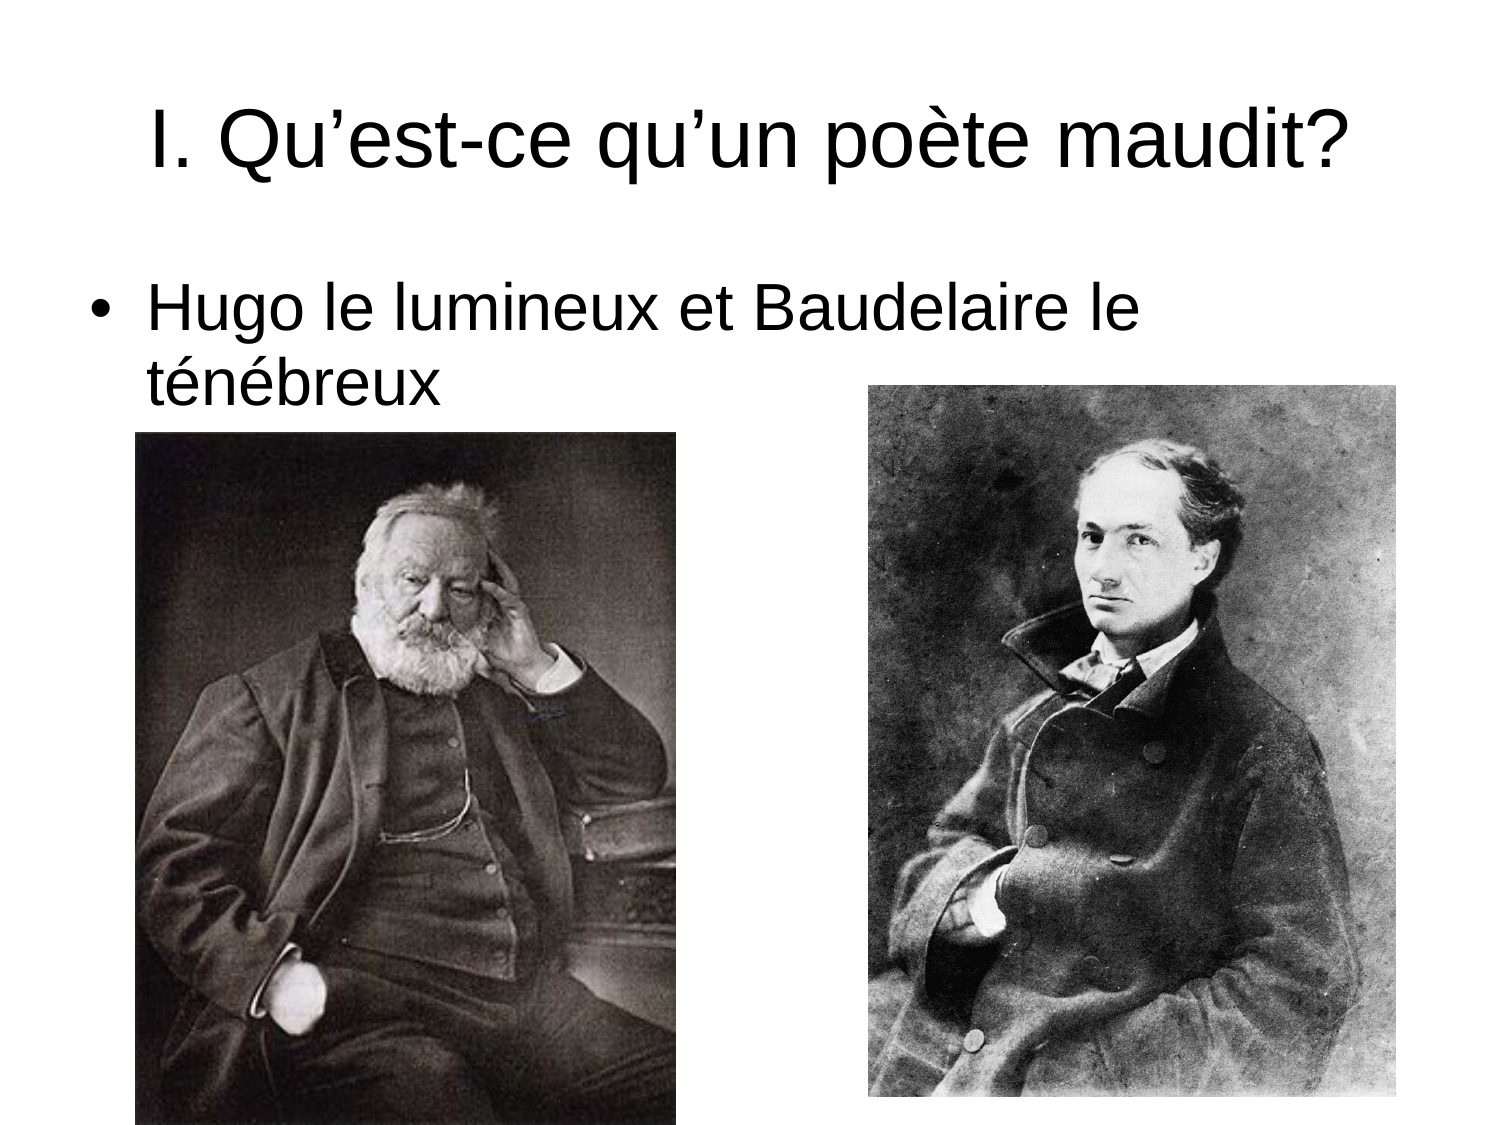

# I. Qu’est-ce qu’un poète maudit?
Hugo le lumineux et Baudelaire le ténébreux